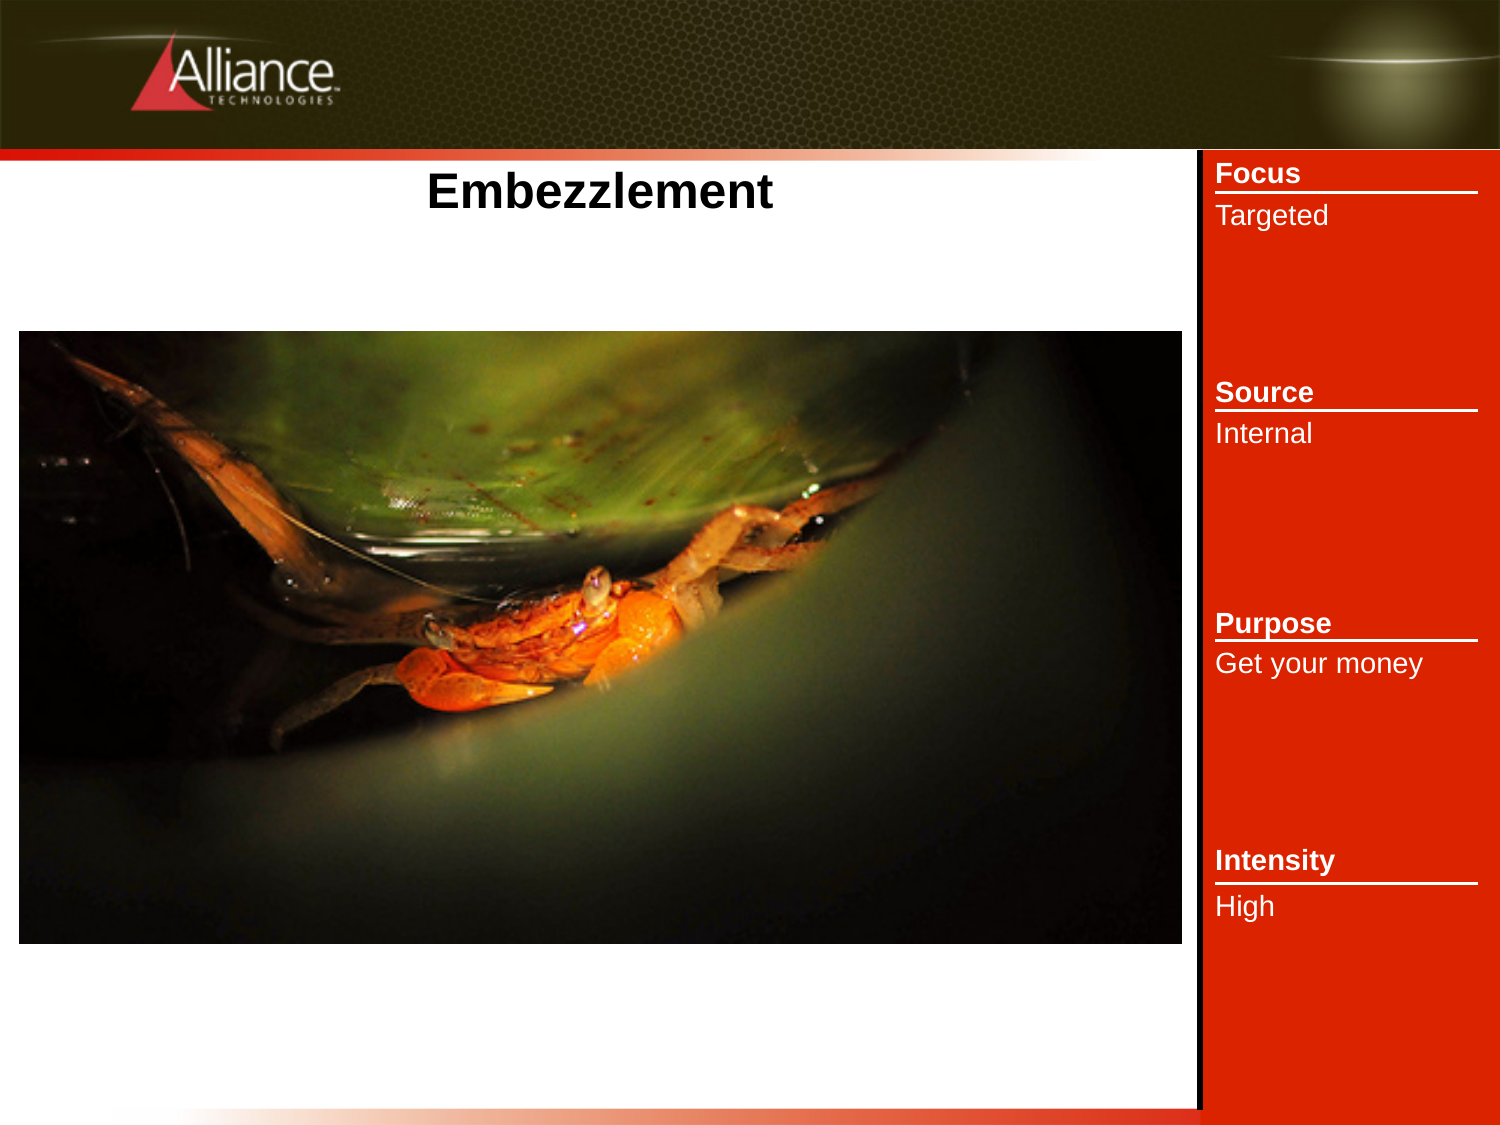

Focus
Embezzlement
Targeted
Source
Internal
Purpose
Get your money
Intensity
High